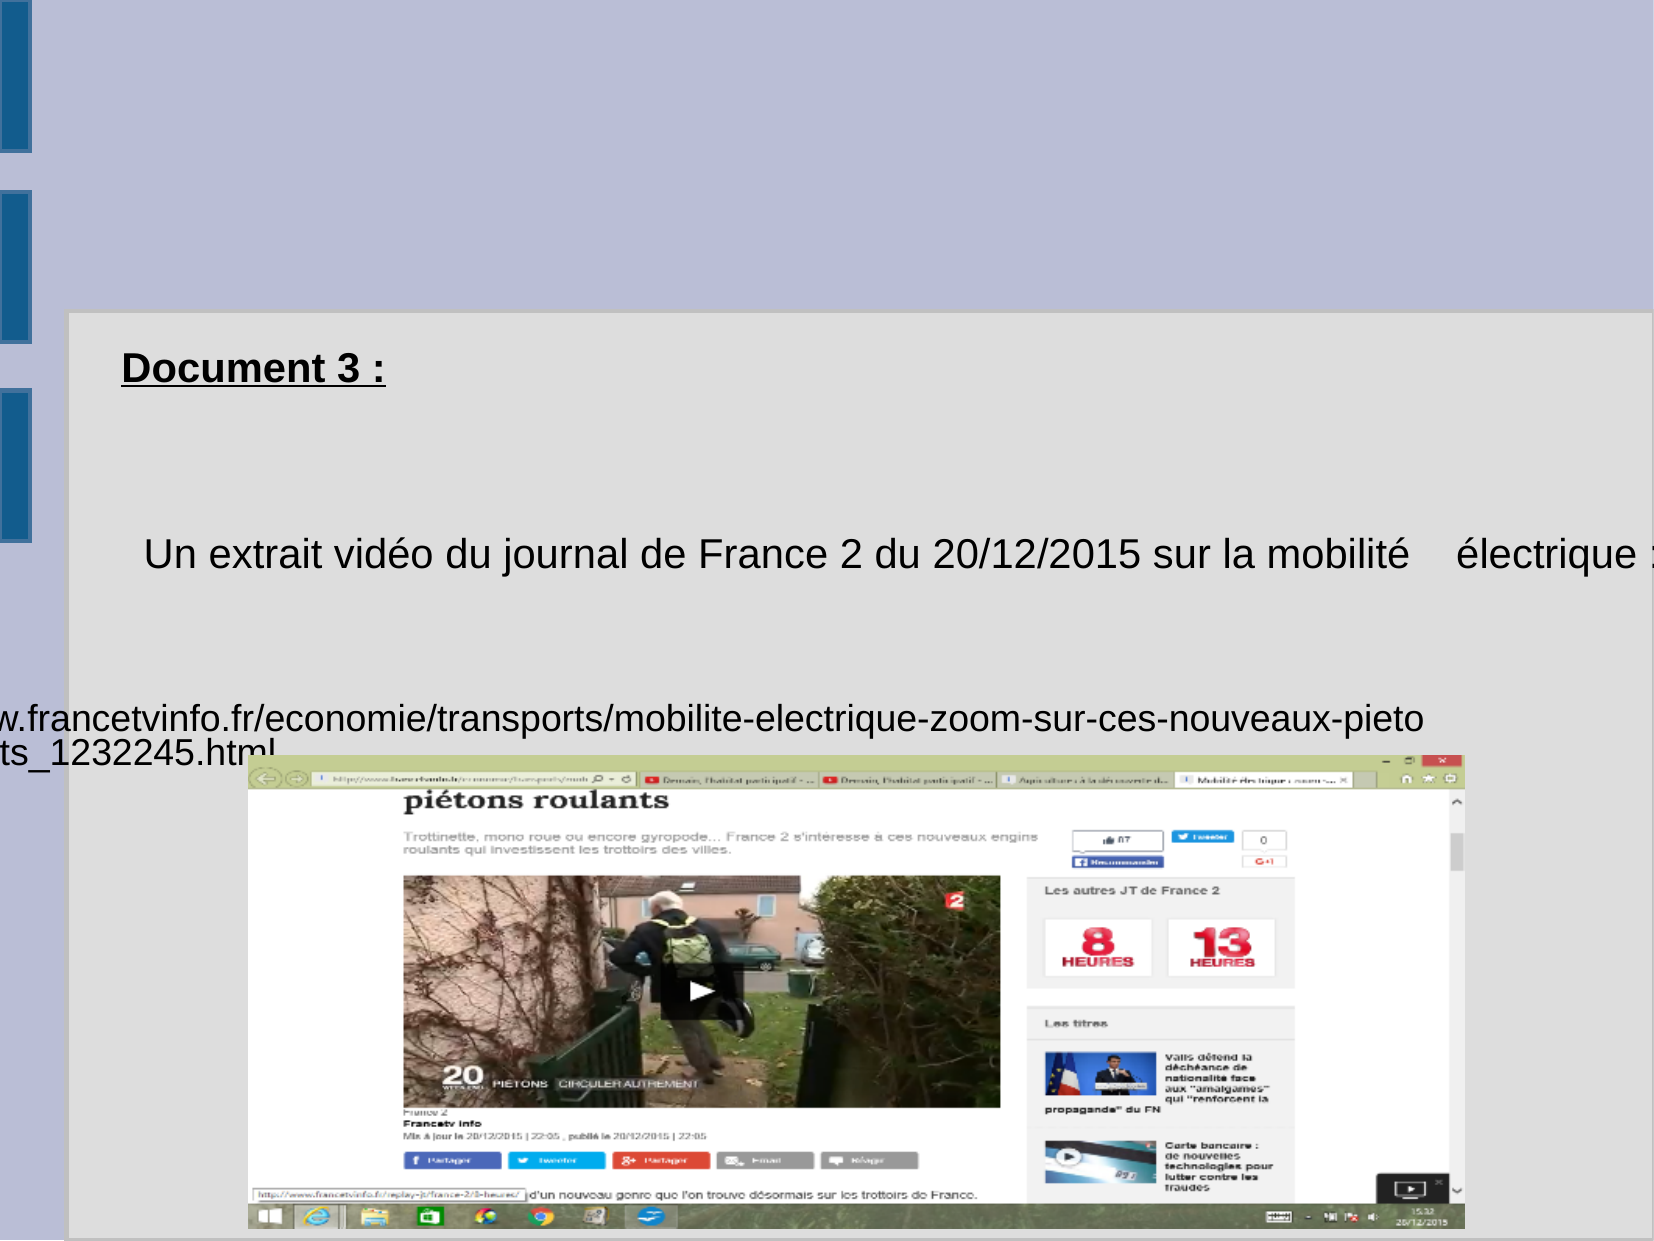

#
Document 3 :
 Un extrait vidéo du journal de France 2 du 20/12/2015 sur la mobilité électrique : zoom sur ces nouveaux piétons roulants : mono-roue, gyropode, trottinette électrique, smart baord.
http://www.francetvinfo.fr/economie/transports/mobilite-electrique-zoom-sur-ces-nouveaux-pietons-roulants_1232245.html